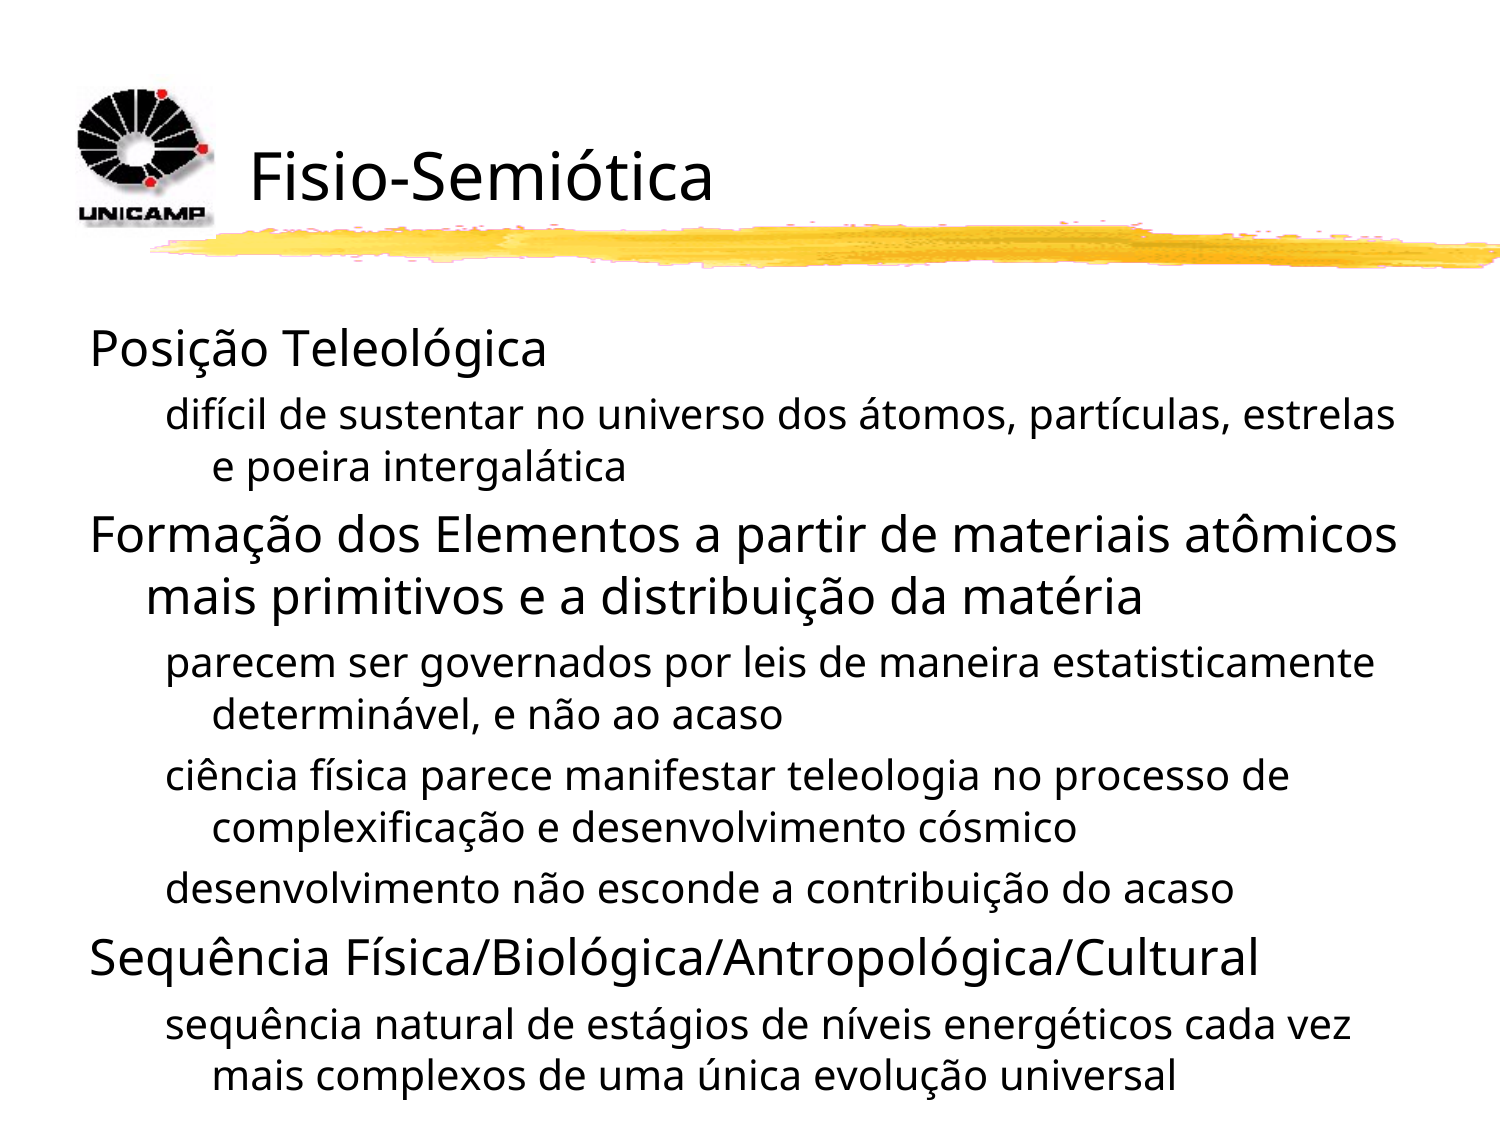

# Fisio-Semiótica
Posição Teleológica
difícil de sustentar no universo dos átomos, partículas, estrelas e poeira intergalática
Formação dos Elementos a partir de materiais atômicos mais primitivos e a distribuição da matéria
parecem ser governados por leis de maneira estatisticamente determinável, e não ao acaso
ciência física parece manifestar teleologia no processo de complexificação e desenvolvimento cósmico
desenvolvimento não esconde a contribuição do acaso
Sequência Física/Biológica/Antropológica/Cultural
sequência natural de estágios de níveis energéticos cada vez mais complexos de uma única evolução universal